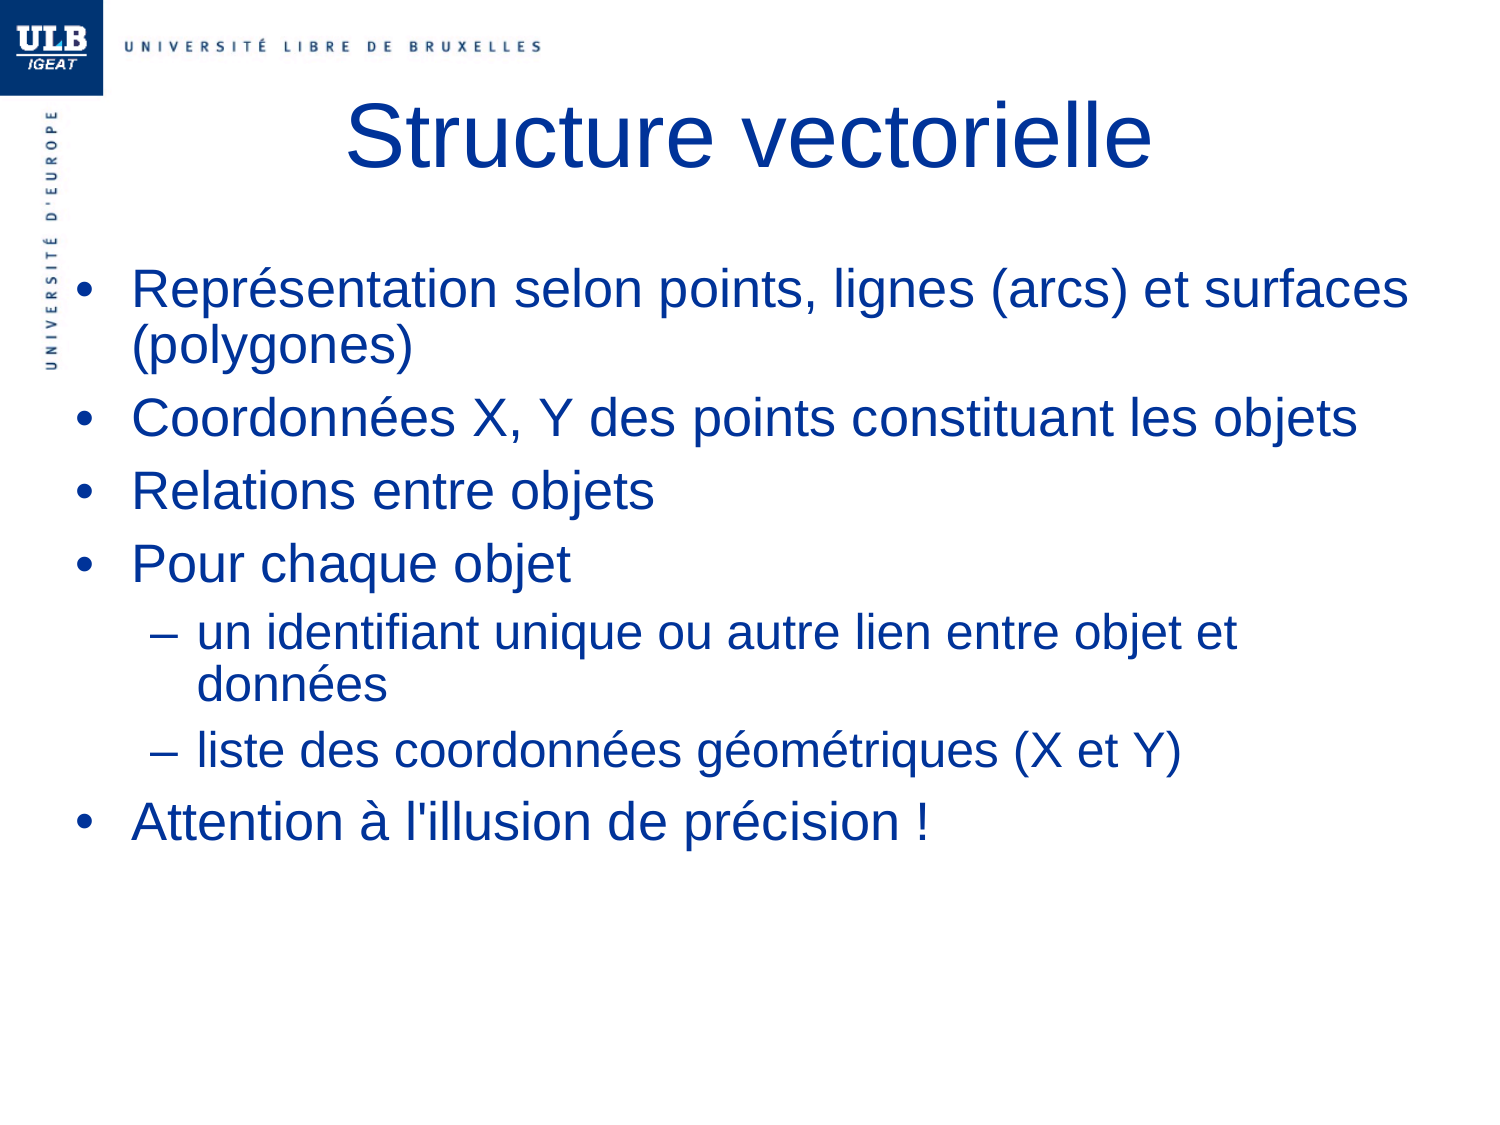

# Structure vectorielle
Représentation selon points, lignes (arcs) et surfaces (polygones)
Coordonnées X, Y des points constituant les objets
Relations entre objets
Pour chaque objet
un identifiant unique ou autre lien entre objet et données
liste des coordonnées géométriques (X et Y)
Attention à l'illusion de précision !